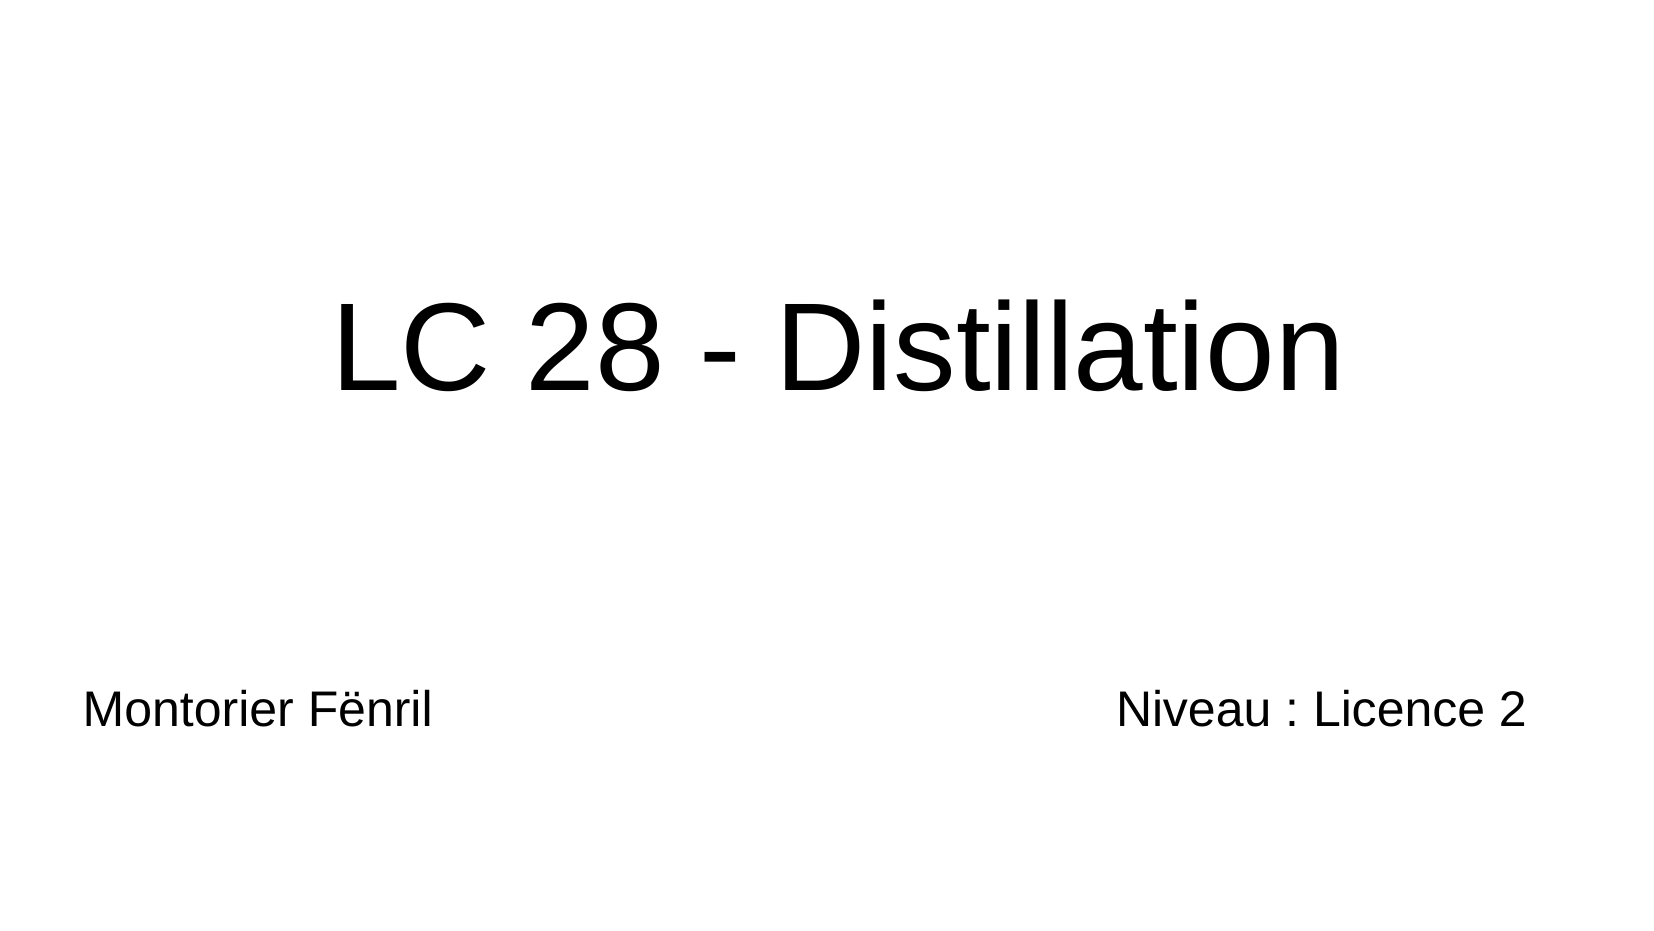

# LC 28 - Distillation
Montorier Fënril										Niveau : Licence 2